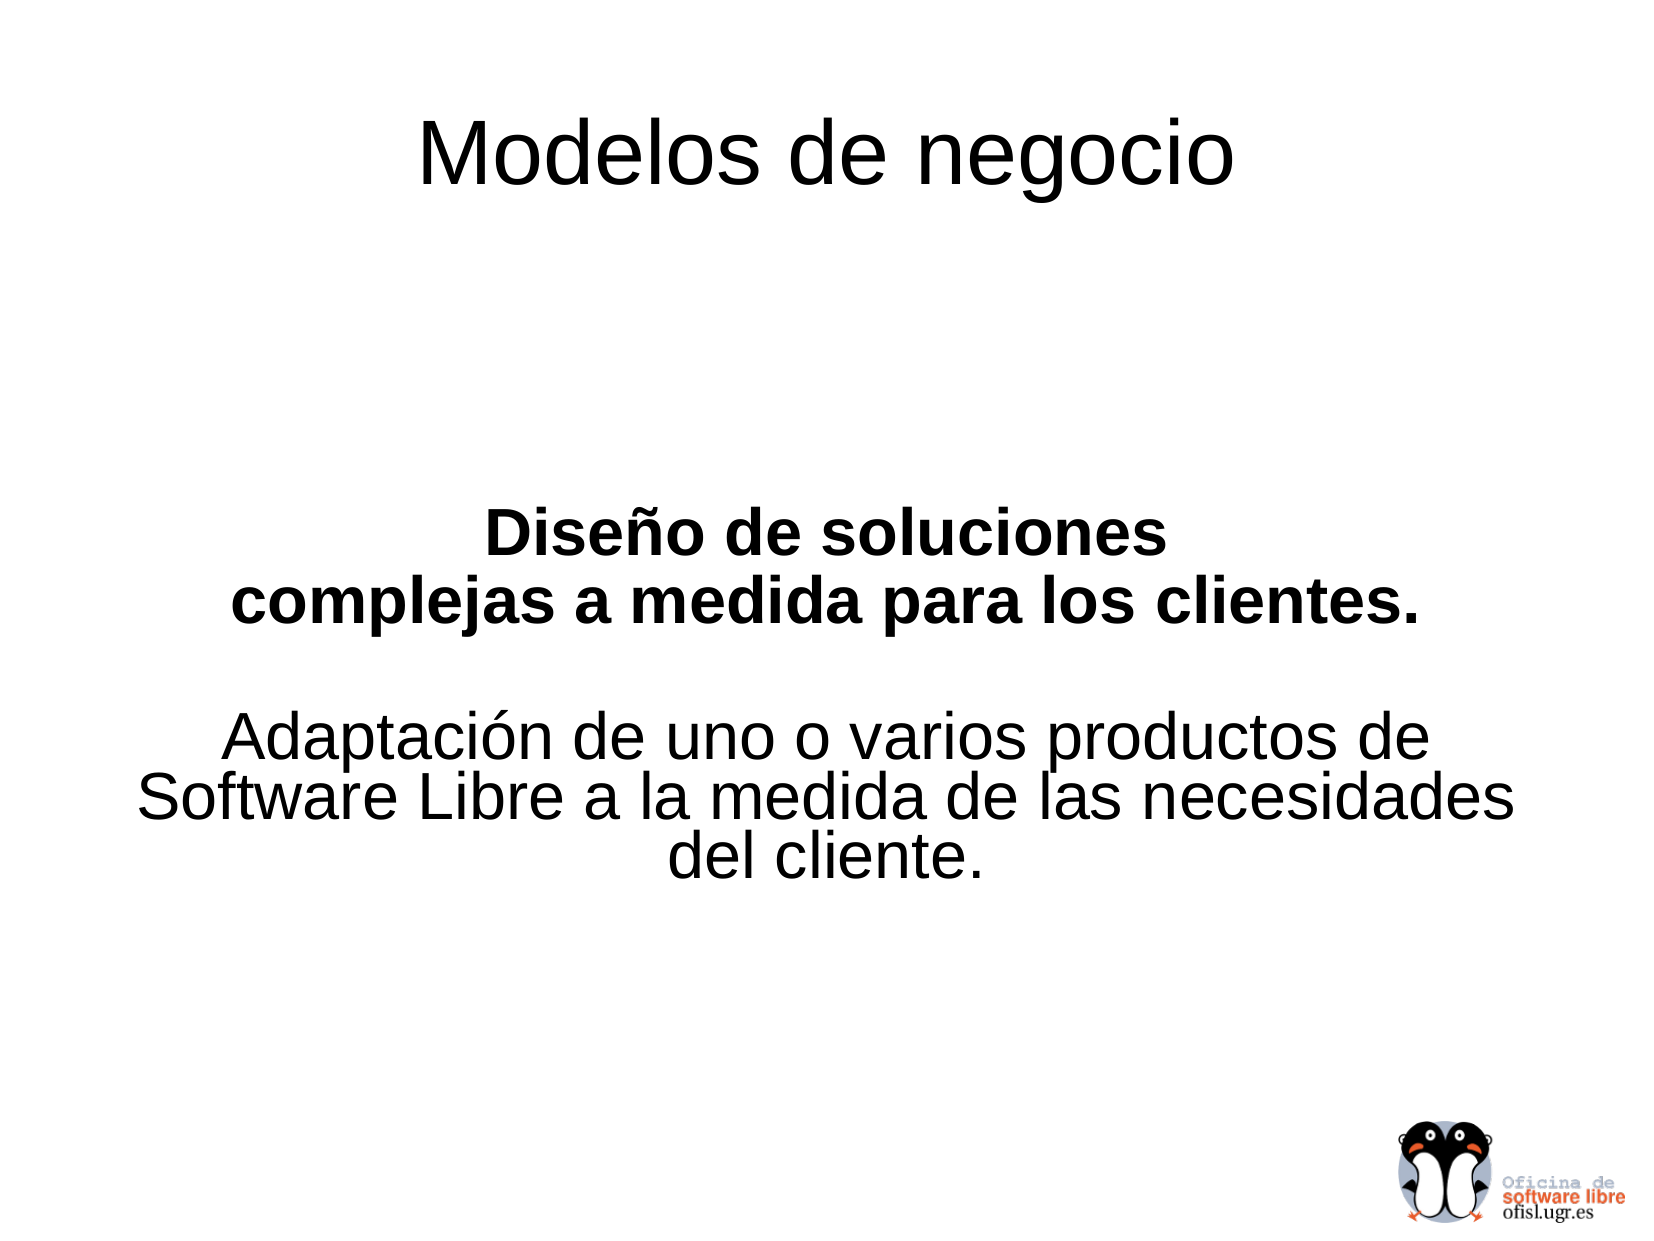

# Modelos de negocio
Diseño de soluciones
complejas a medida para los clientes.
Adaptación de uno o varios productos de Software Libre a la medida de las necesidades del cliente.